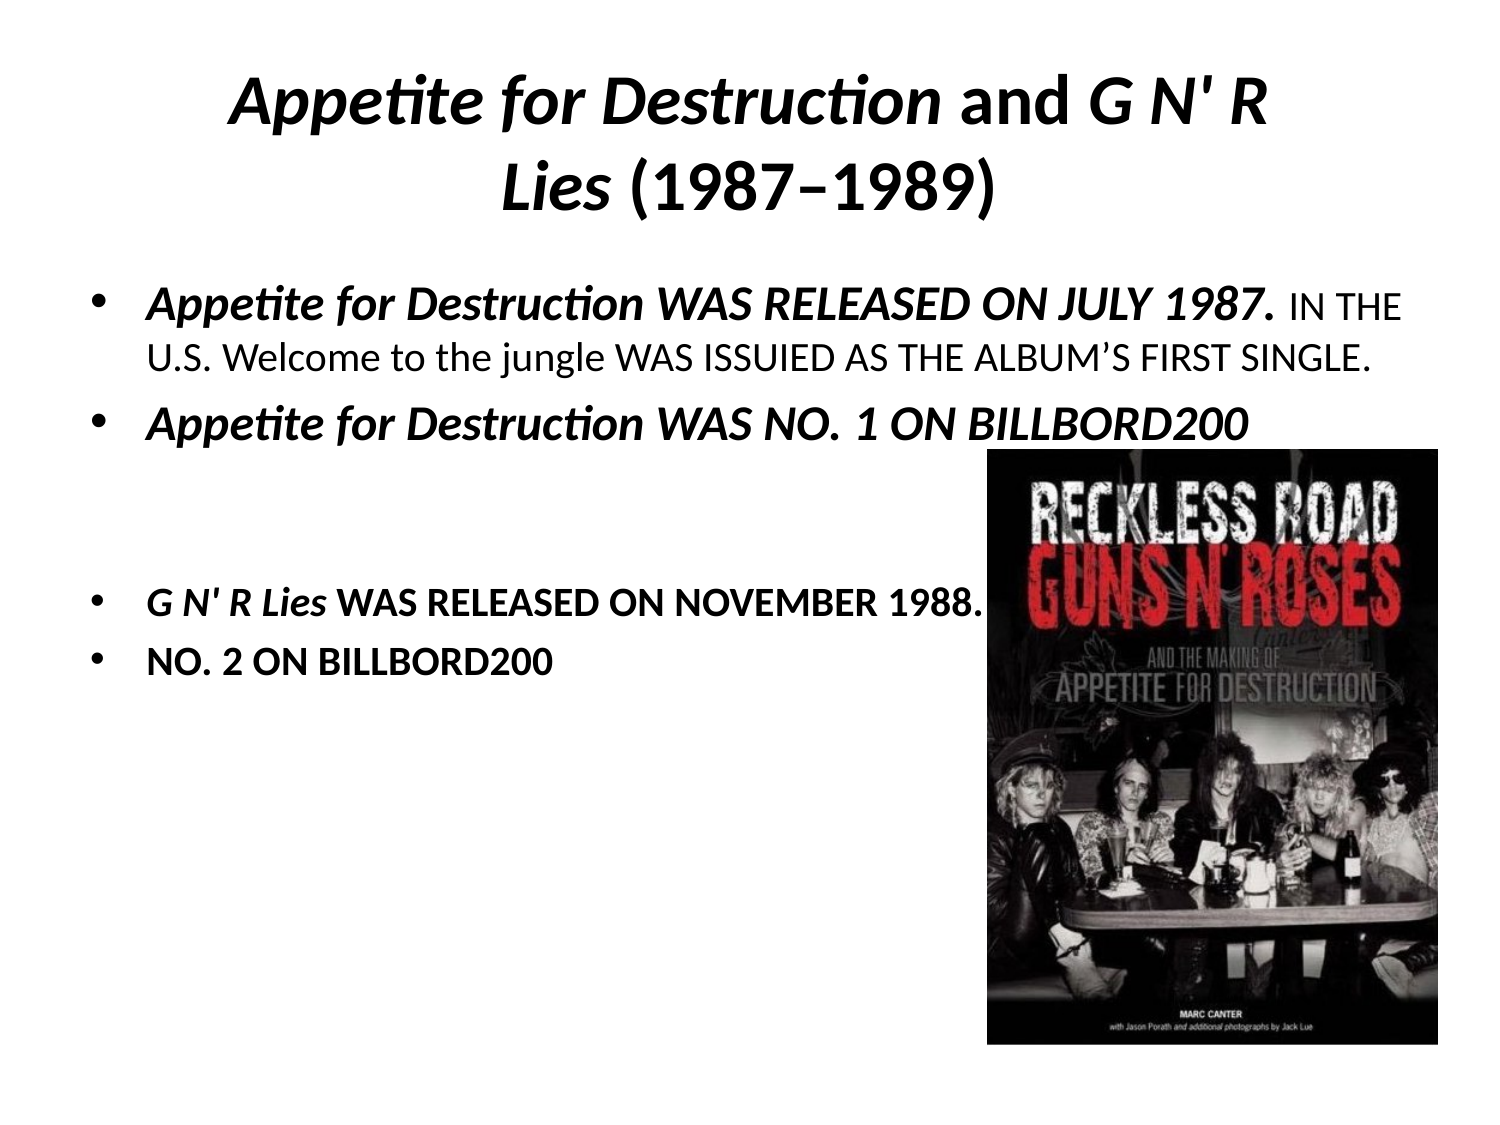

# Appetite for Destruction and G N' R Lies (1987–1989)
Appetite for Destruction WAS RELEASED ON JULY 1987. IN THE U.S. Welcome to the jungle WAS ISSUIED AS THE ALBUM’S FIRST SINGLE.
Appetite for Destruction WAS NO. 1 ON BILLBORD200
G N' R Lies WAS RELEASED ON NOVEMBER 1988.
NO. 2 ON BILLBORD200